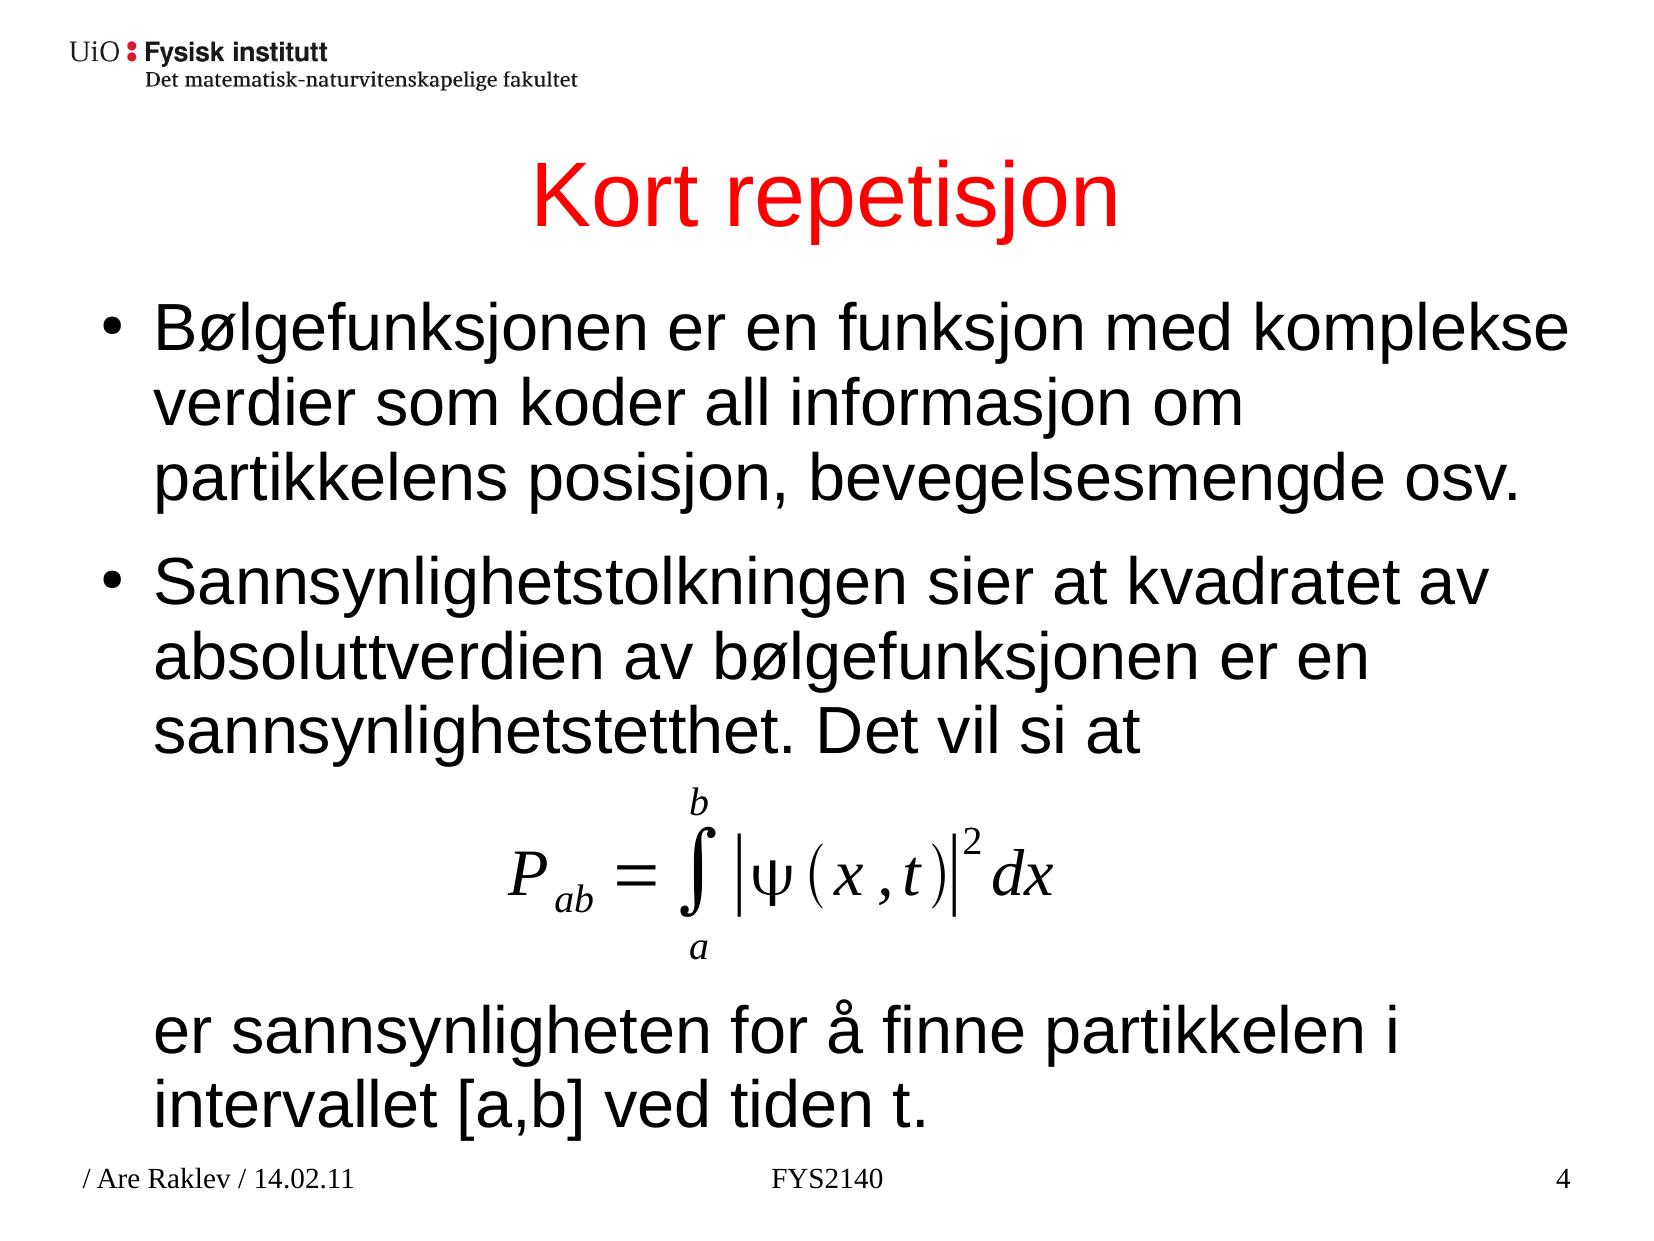

# Kort repetisjon
Bølgefunksjonen er en funksjon med komplekse verdier som koder all informasjon om partikkelens posisjon, bevegelsesmengde osv.
Sannsynlighetstolkningen sier at kvadratet av absoluttverdien av bølgefunksjonen er en sannsynlighetstetthet. Det vil si at
er sannsynligheten for å finne partikkelen i intervallet [a,b] ved tiden t.
/ Are Raklev / 14.02.11
FYS2140
4